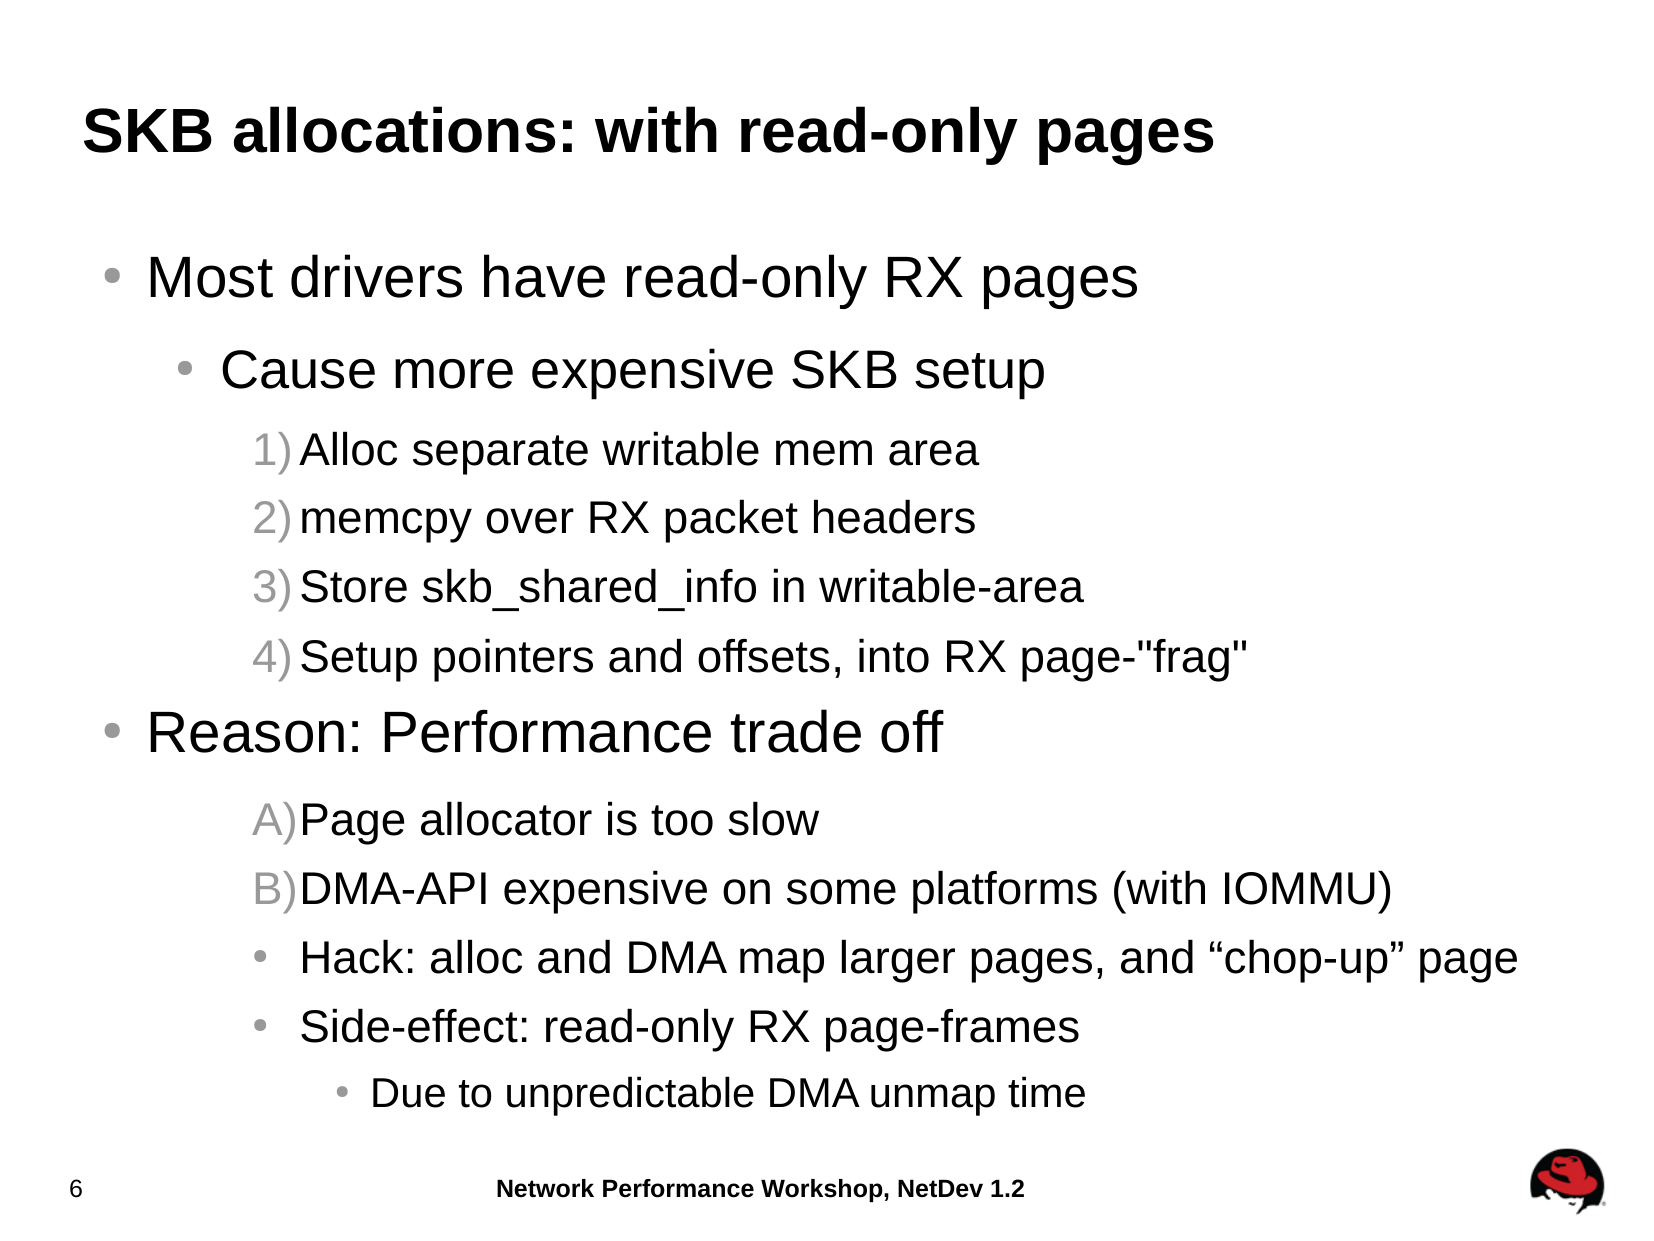

# SKB allocations: with read-only pages
Most drivers have read-only RX pages
Cause more expensive SKB setup
Alloc separate writable mem area
memcpy over RX packet headers
Store skb_shared_info in writable-area
Setup pointers and offsets, into RX page-"frag"
Reason: Performance trade off
Page allocator is too slow
DMA-API expensive on some platforms (with IOMMU)
Hack: alloc and DMA map larger pages, and “chop-up” page
Side-effect: read-only RX page-frames
Due to unpredictable DMA unmap time